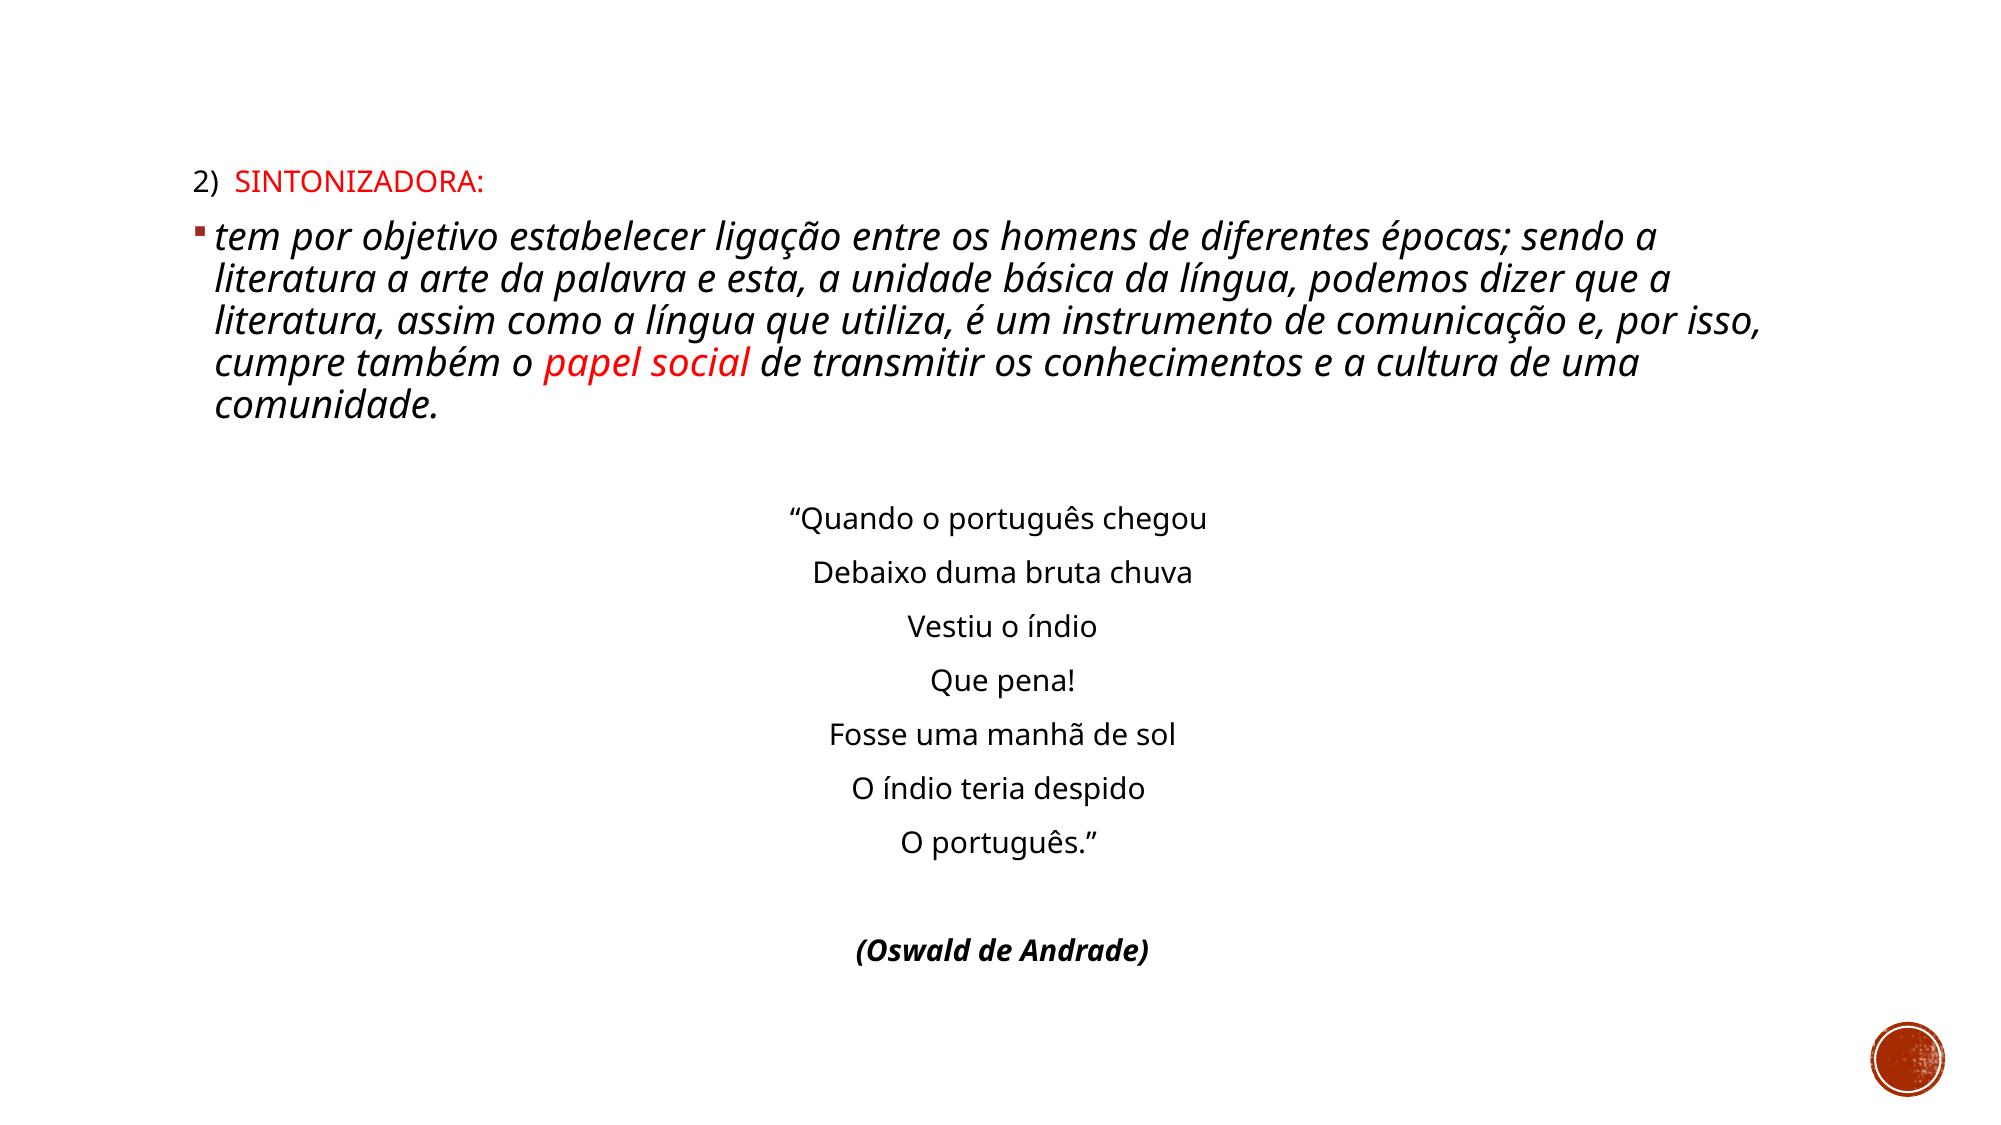

# 2) SINTONIZADORA:
tem por objetivo estabelecer ligação entre os homens de diferentes épocas; sendo a literatura a arte da palavra e esta, a unidade básica da língua, podemos dizer que a literatura, assim como a língua que utiliza, é um instrumento de comunicação e, por isso, cumpre também o papel social de transmitir os conhecimentos e a cultura de uma comunidade.
“Quando o português chegou
Debaixo duma bruta chuva
Vestiu o índio
Que pena!
Fosse uma manhã de sol
O índio teria despido
O português.”
(Oswald de Andrade)